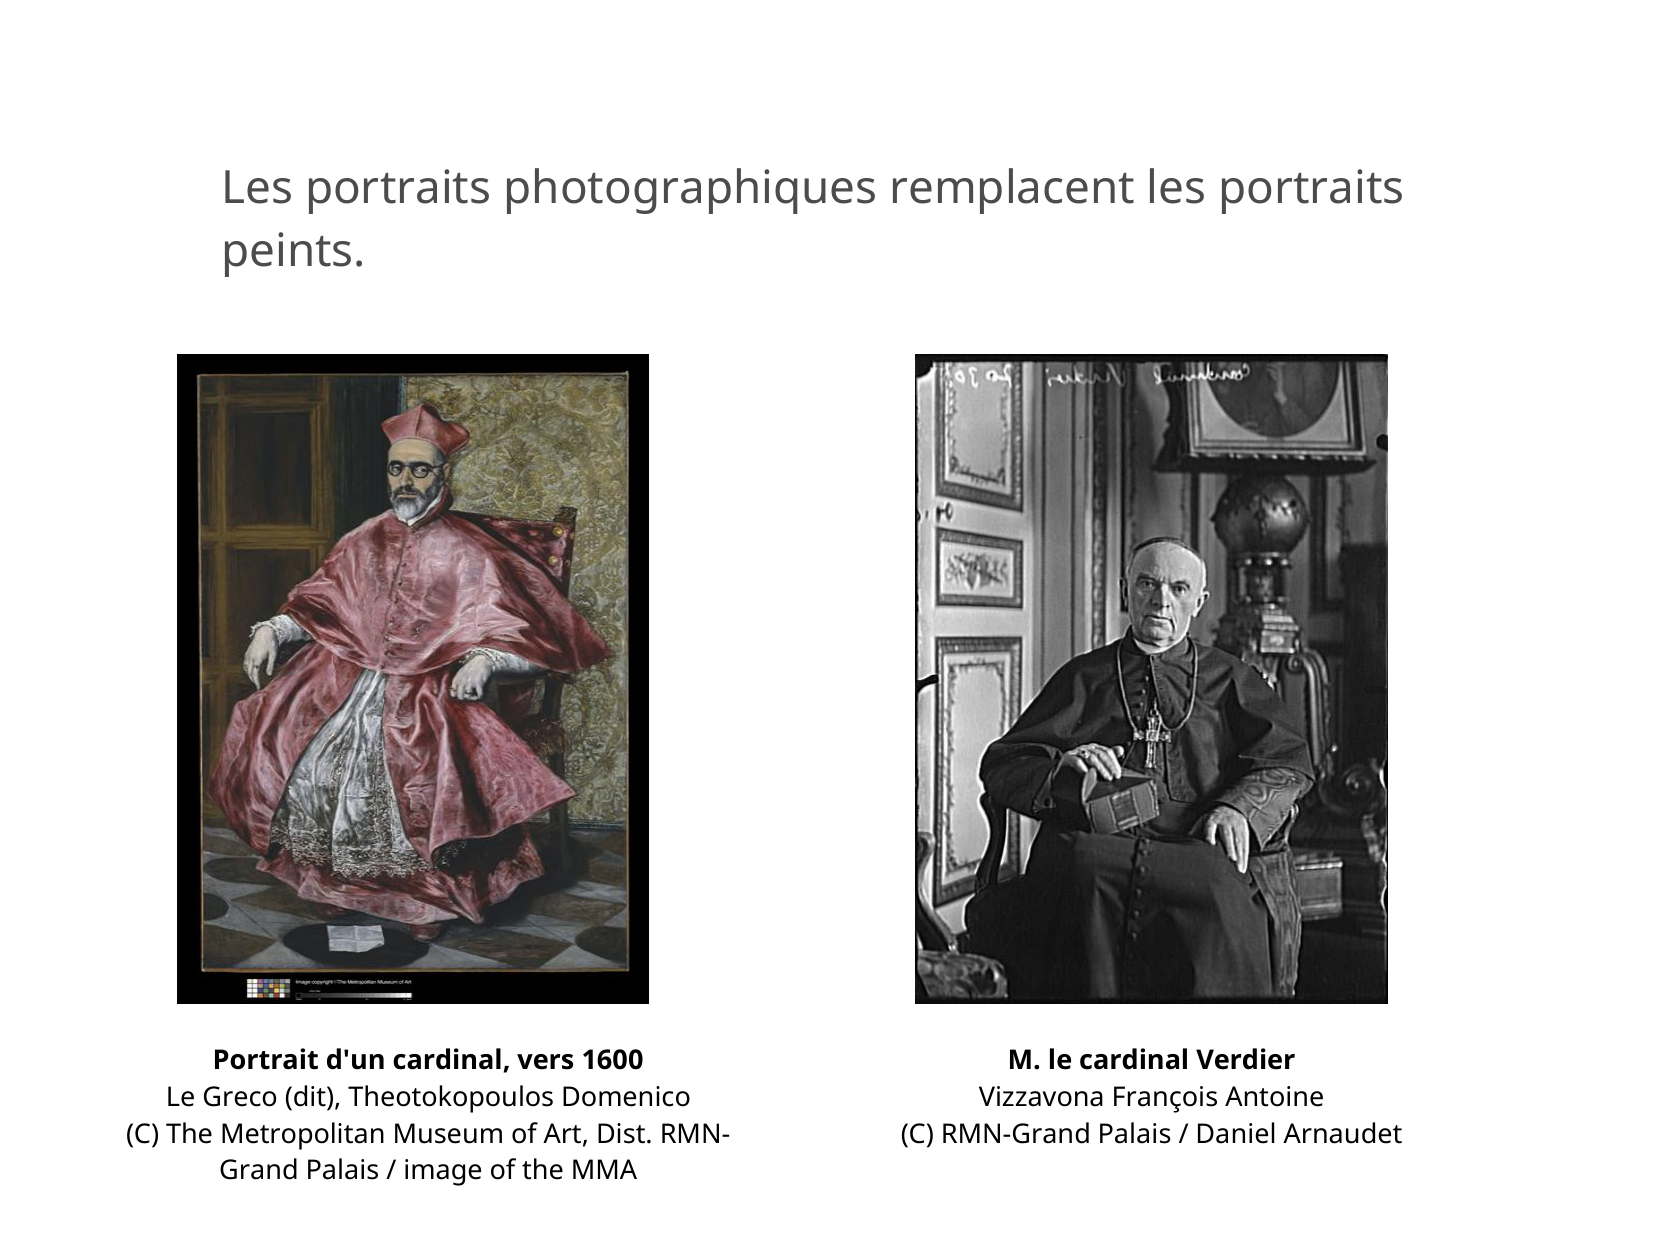

Les portraits photographiques remplacent les portraits peints.
Portrait d'un cardinal, vers 1600
Le Greco (dit), Theotokopoulos Domenico
(C) The Metropolitan Museum of Art, Dist. RMN-Grand Palais / image of the MMA
M. le cardinal Verdier
Vizzavona François Antoine
(C) RMN-Grand Palais / Daniel Arnaudet